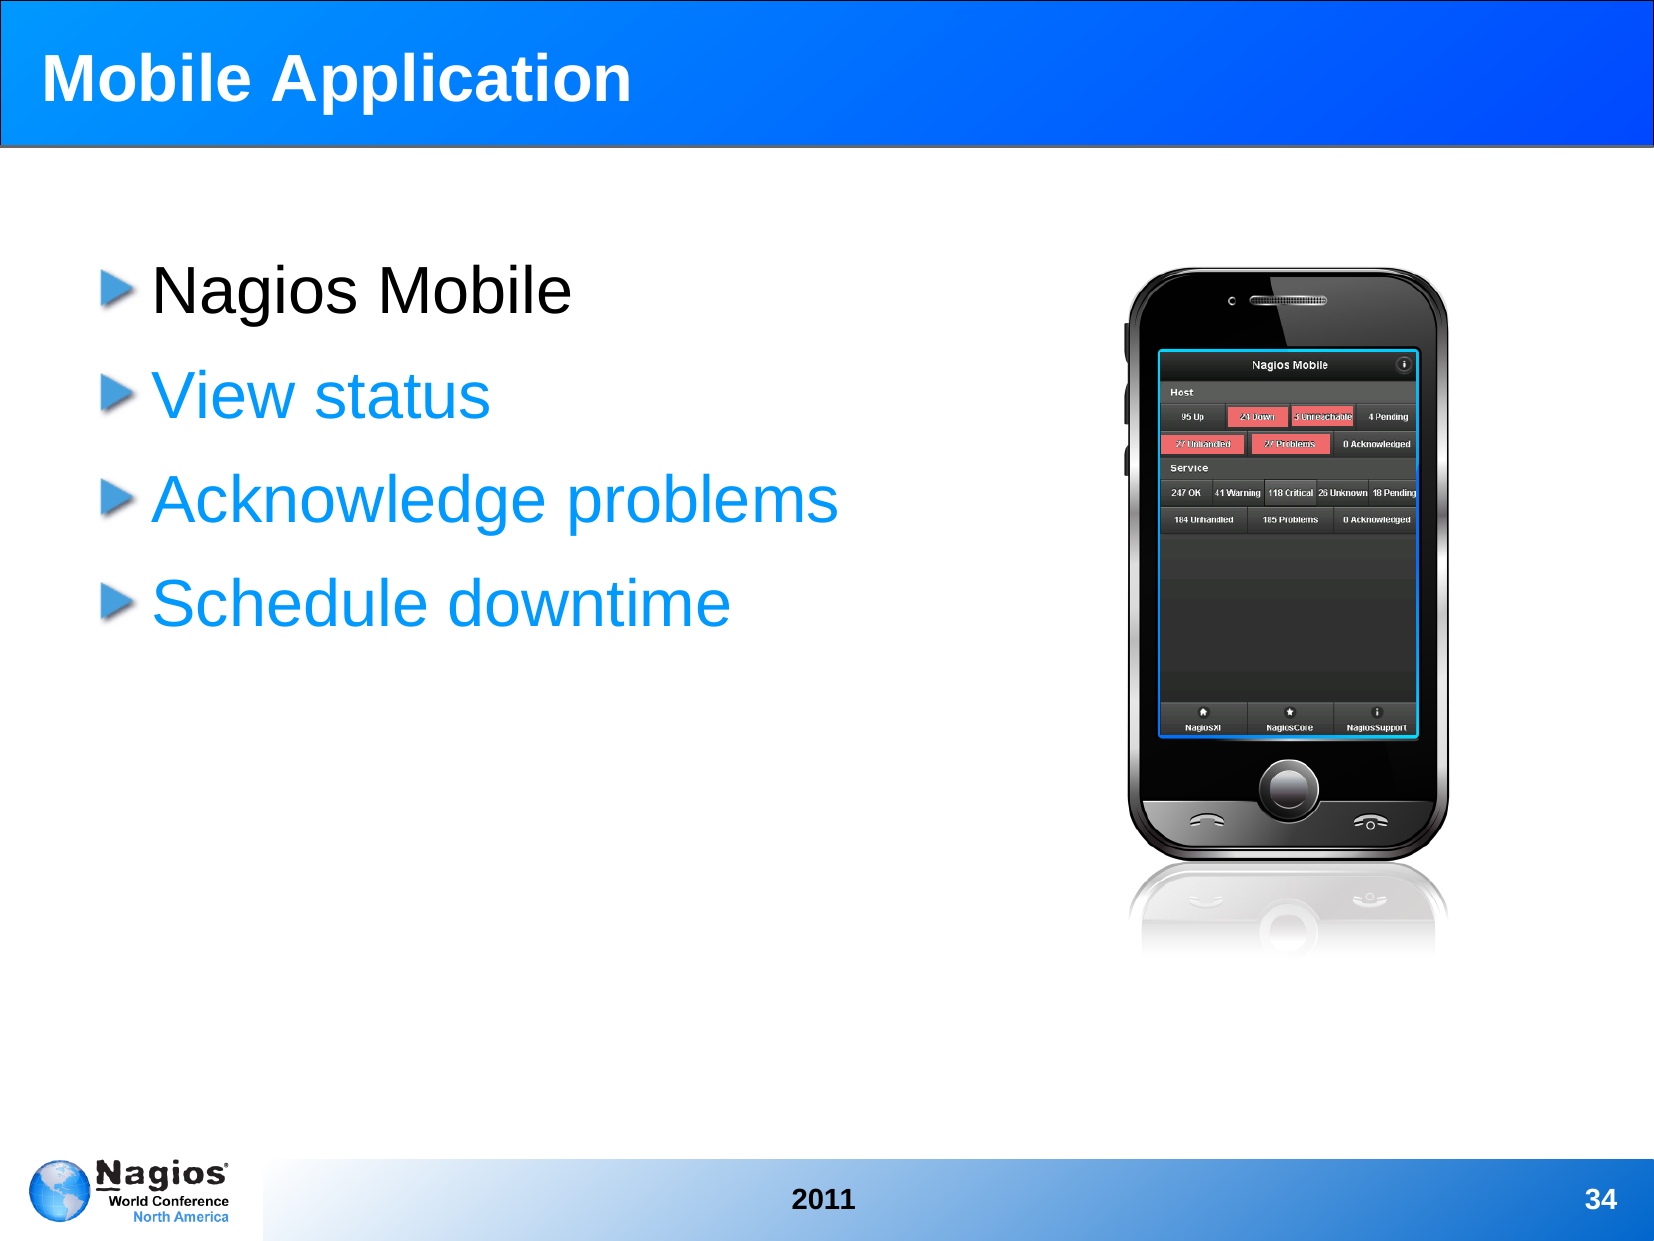

# Mobile Application
Nagios Mobile
View status
Acknowledge problems
Schedule downtime
2011
34